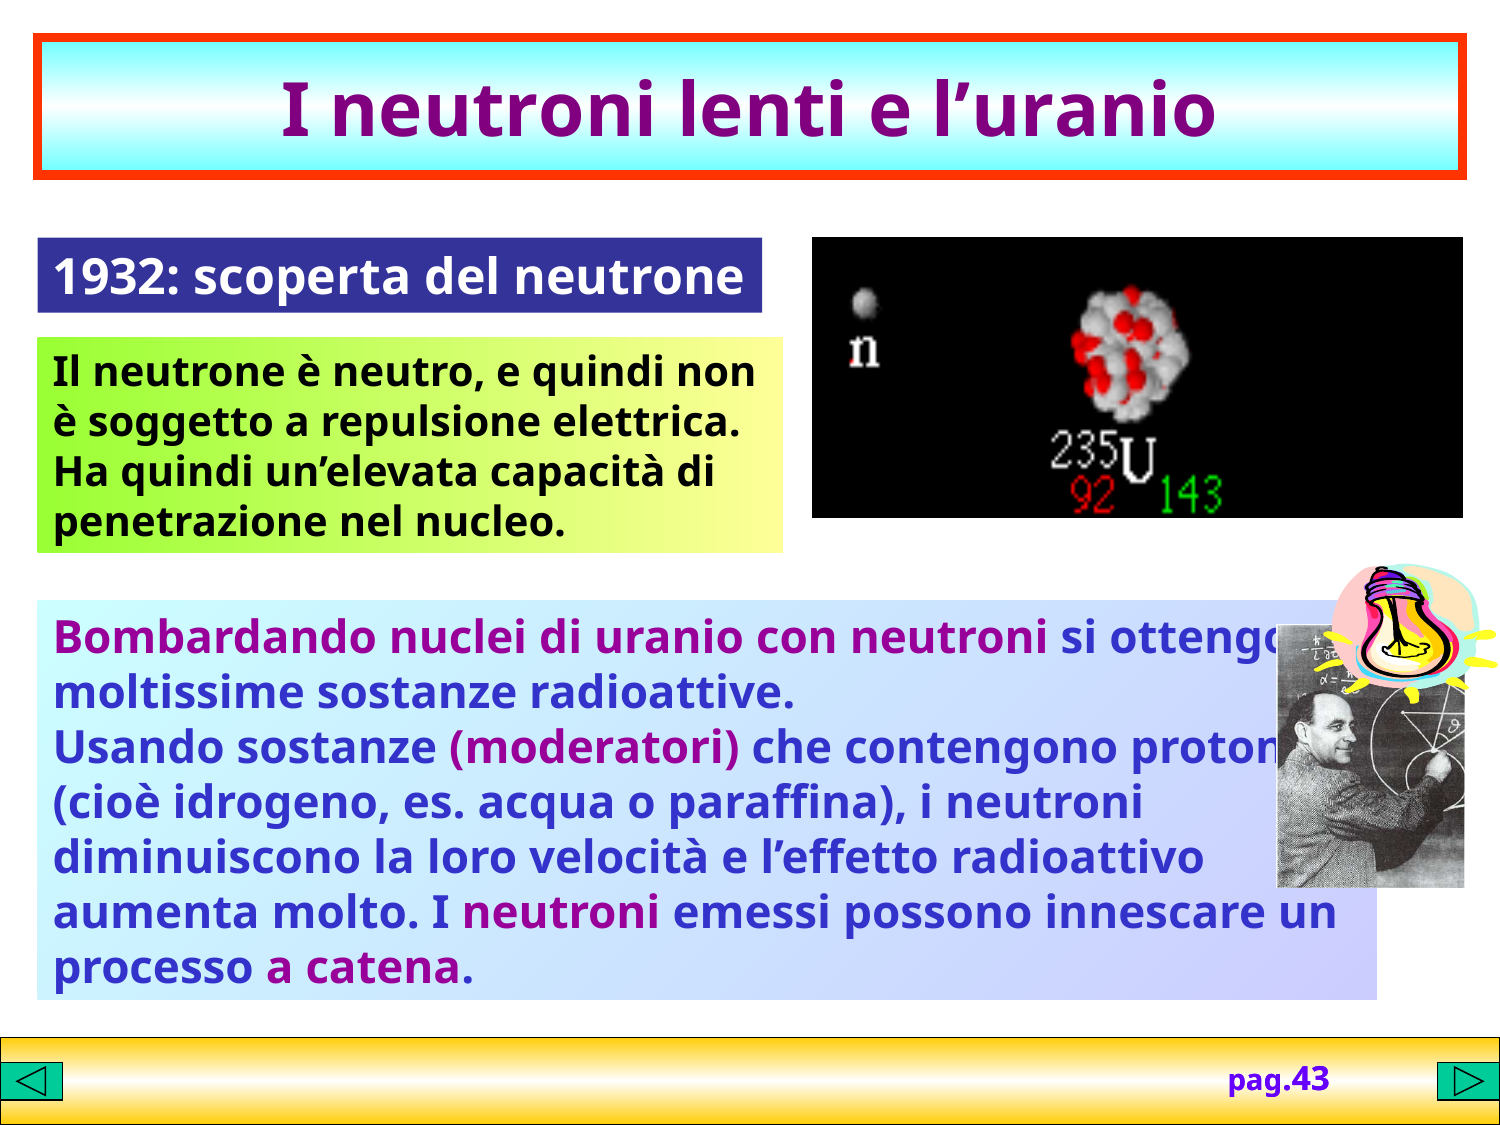

# I neutroni lenti e l’uranio
1932: scoperta del neutrone
Il neutrone è neutro, e quindi non
è soggetto a repulsione elettrica.
Ha quindi un’elevata capacità di
penetrazione nel nucleo.
Bombardando nuclei di uranio con neutroni si ottengono
moltissime sostanze radioattive.
Usando sostanze (moderatori) che contengono protoni
(cioè idrogeno, es. acqua o paraffina), i neutroni
diminuiscono la loro velocità e l’effetto radioattivo
aumenta molto. I neutroni emessi possono innescare un
processo a catena.
pag.
43